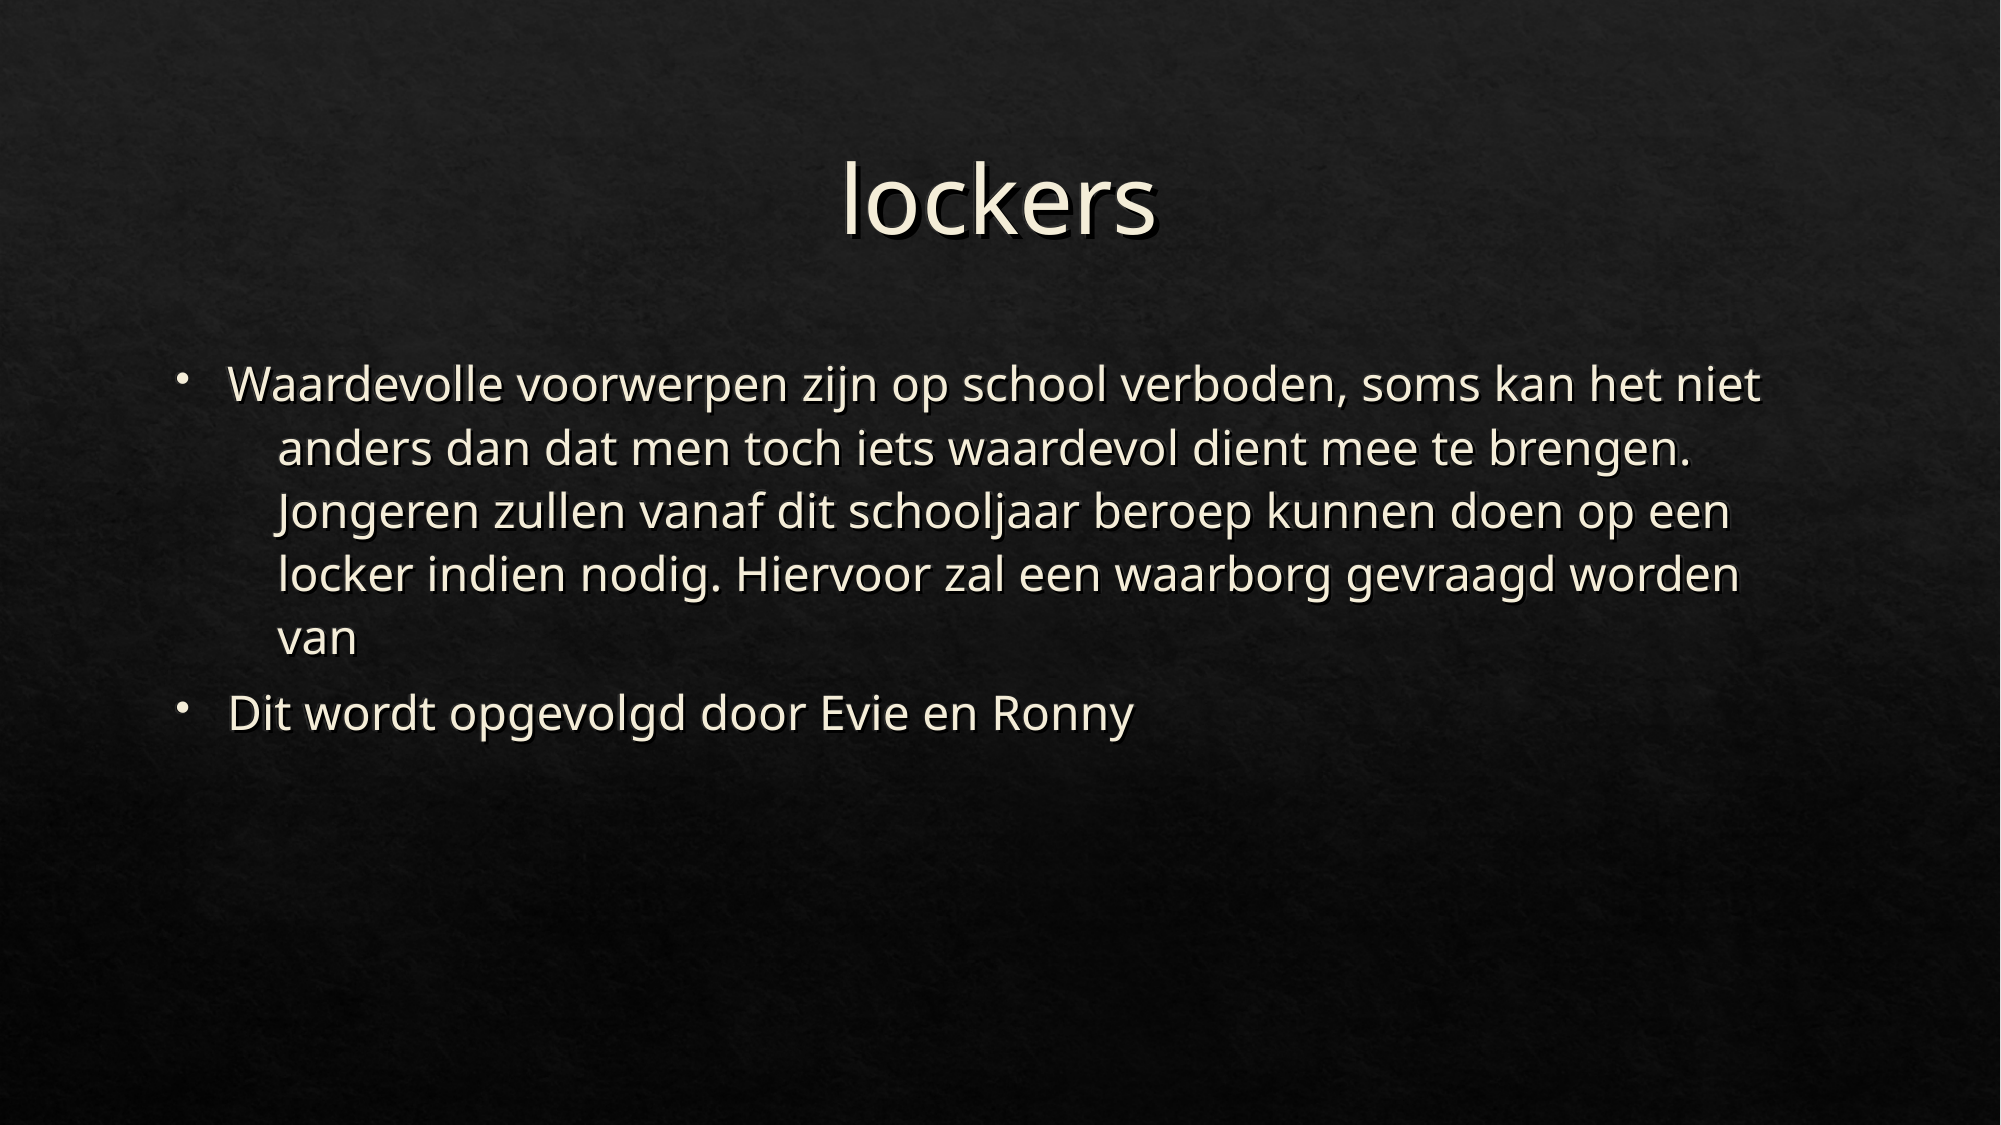

# lockers
Waardevolle voorwerpen zijn op school verboden, soms kan het niet anders dan dat men toch iets waardevol dient mee te brengen. Jongeren zullen vanaf dit schooljaar beroep kunnen doen op een locker indien nodig. Hiervoor zal een waarborg gevraagd worden van
Dit wordt opgevolgd door Evie en Ronny